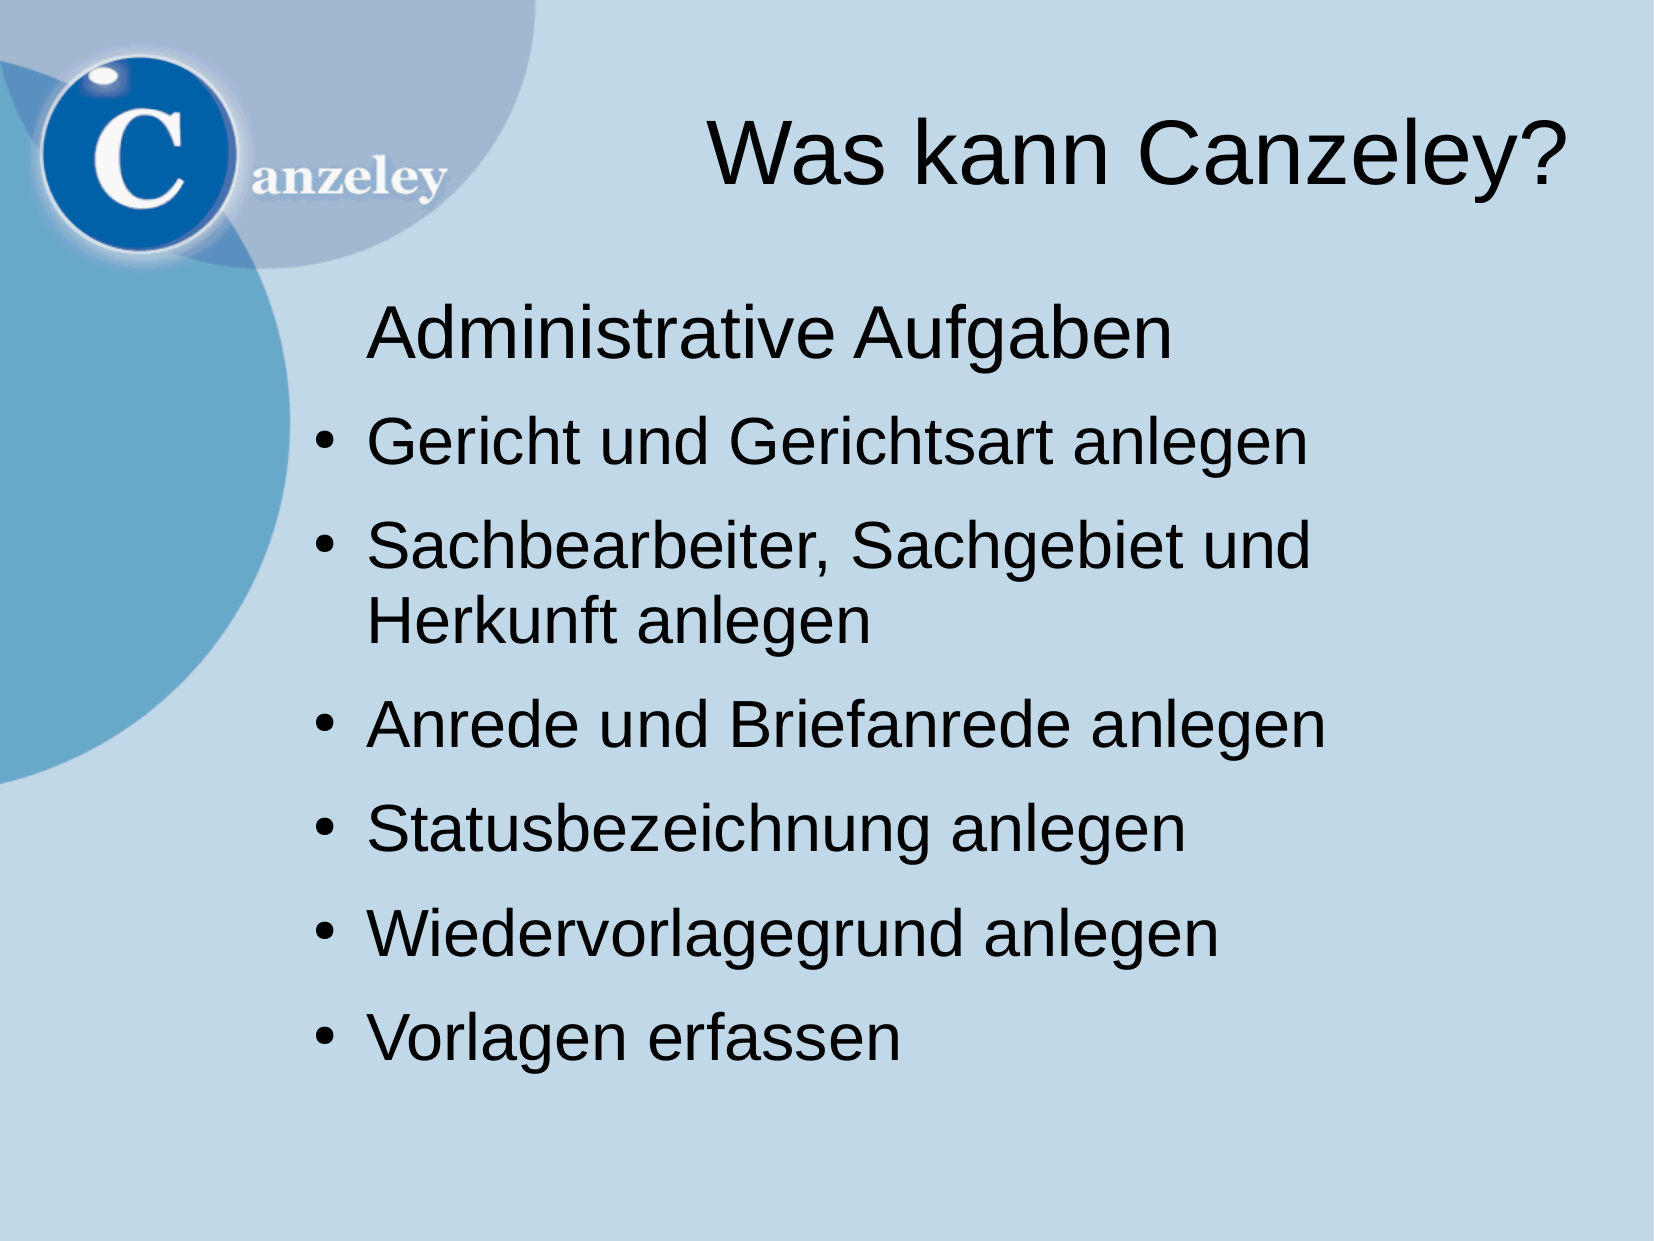

# Was kann Canzeley?
Administrative Aufgaben
Gericht und Gerichtsart anlegen
Sachbearbeiter, Sachgebiet und Herkunft anlegen
Anrede und Briefanrede anlegen
Statusbezeichnung anlegen
Wiedervorlagegrund anlegen
Vorlagen erfassen